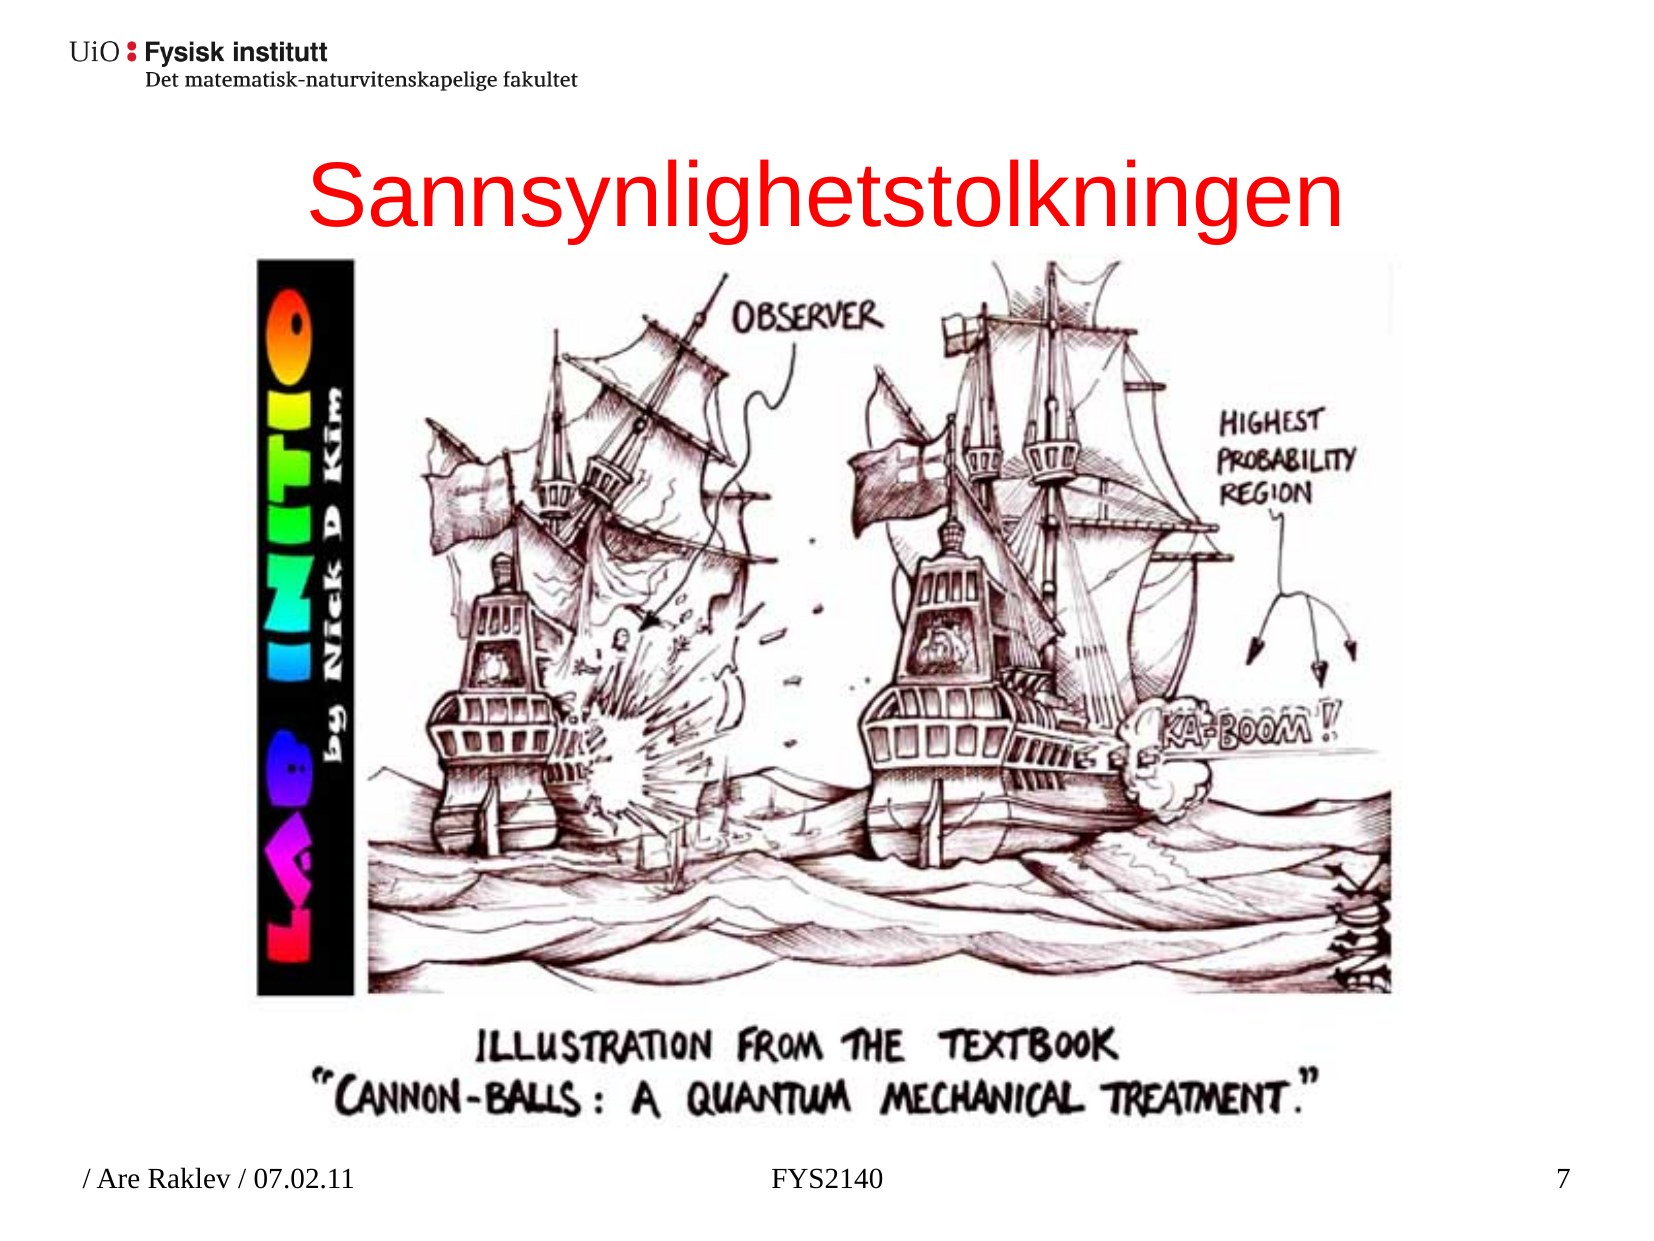

# Sannsynlighetstolkningen
/ Are Raklev / 07.02.11
FYS2140
7